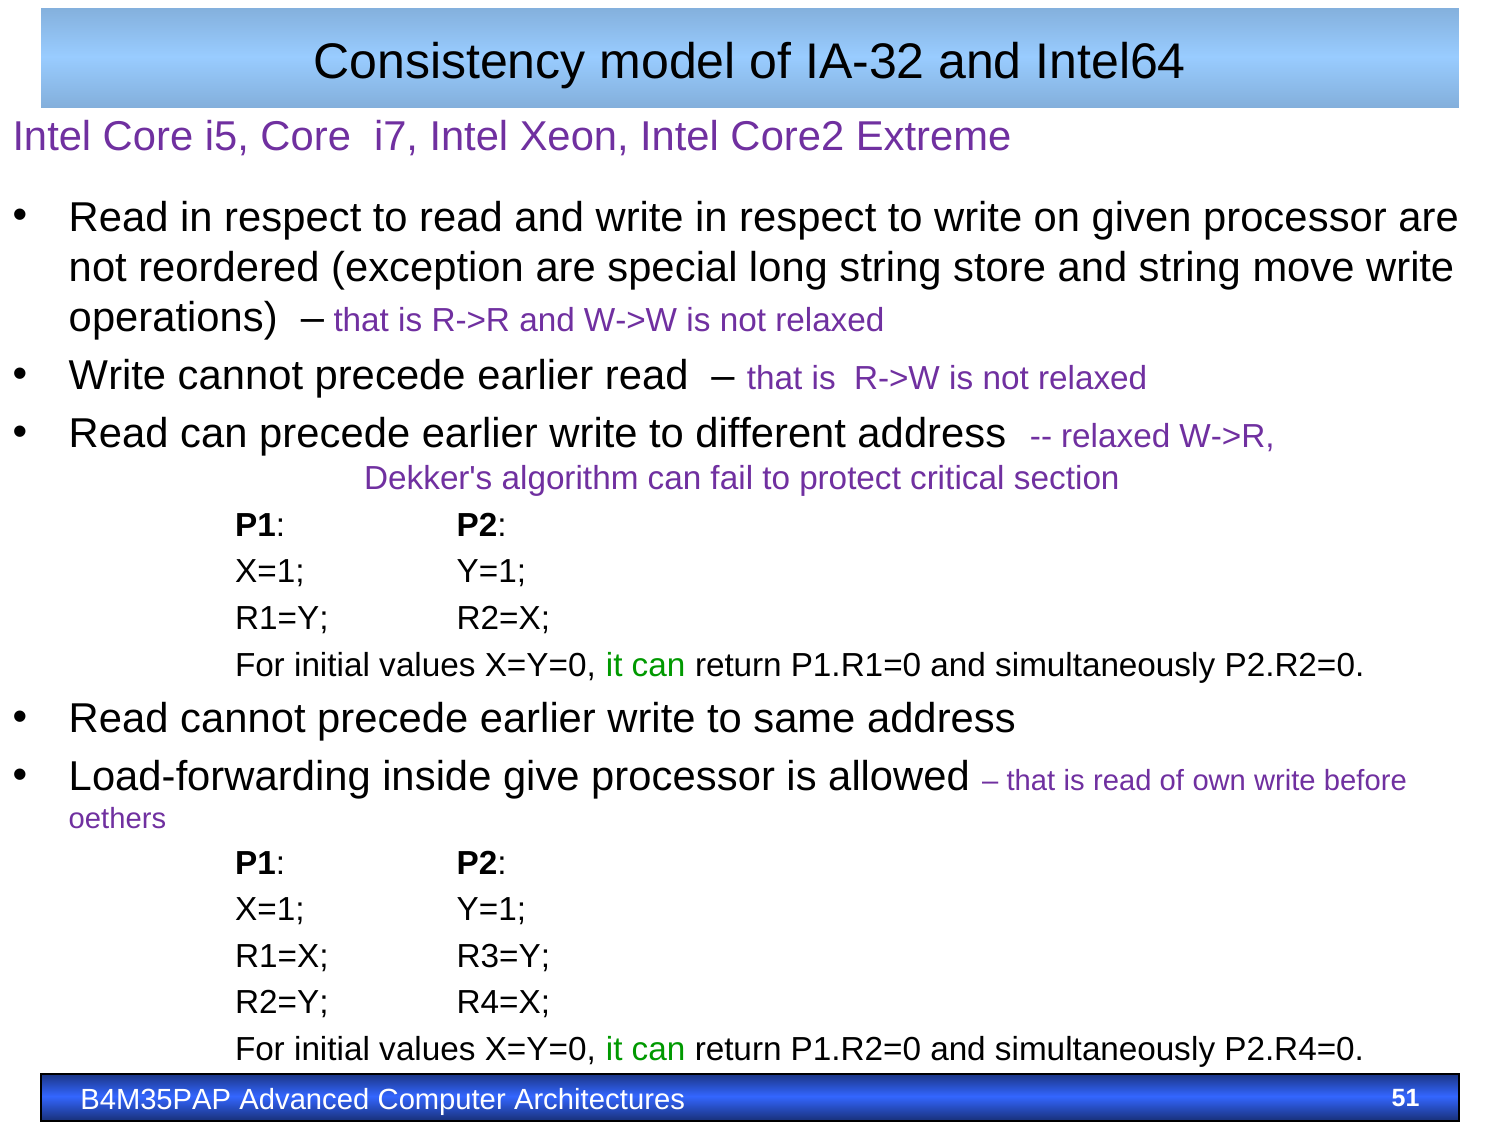

Consistency model of IA-32 and Intel64
# Intel Core i5, Core i7, Intel Xeon, Intel Core2 Extreme
Read in respect to read and write in respect to write on given processor are not reordered (exception are special long string store and string move write operations) – that is R->R and W->W is not relaxed
Write cannot precede earlier read – that is R->W is not relaxed
Read can precede earlier write to different address -- relaxed W->R, 							Dekker's algorithm can fail to protect critical section
		P1:			P2:
		X=1;			Y=1;
		R1=Y;		R2=X;
		For initial values X=Y=0, it can return P1.R1=0 and simultaneously P2.R2=0.
Read cannot precede earlier write to same address
Load-forwarding inside give processor is allowed – that is read of own write before oethers
		P1:			P2:
		X=1;			Y=1;
		R1=X;		R3=Y;
		R2=Y;		R4=X;
		For initial values X=Y=0, it can return P1.R2=0 and simultaneously P2.R4=0.